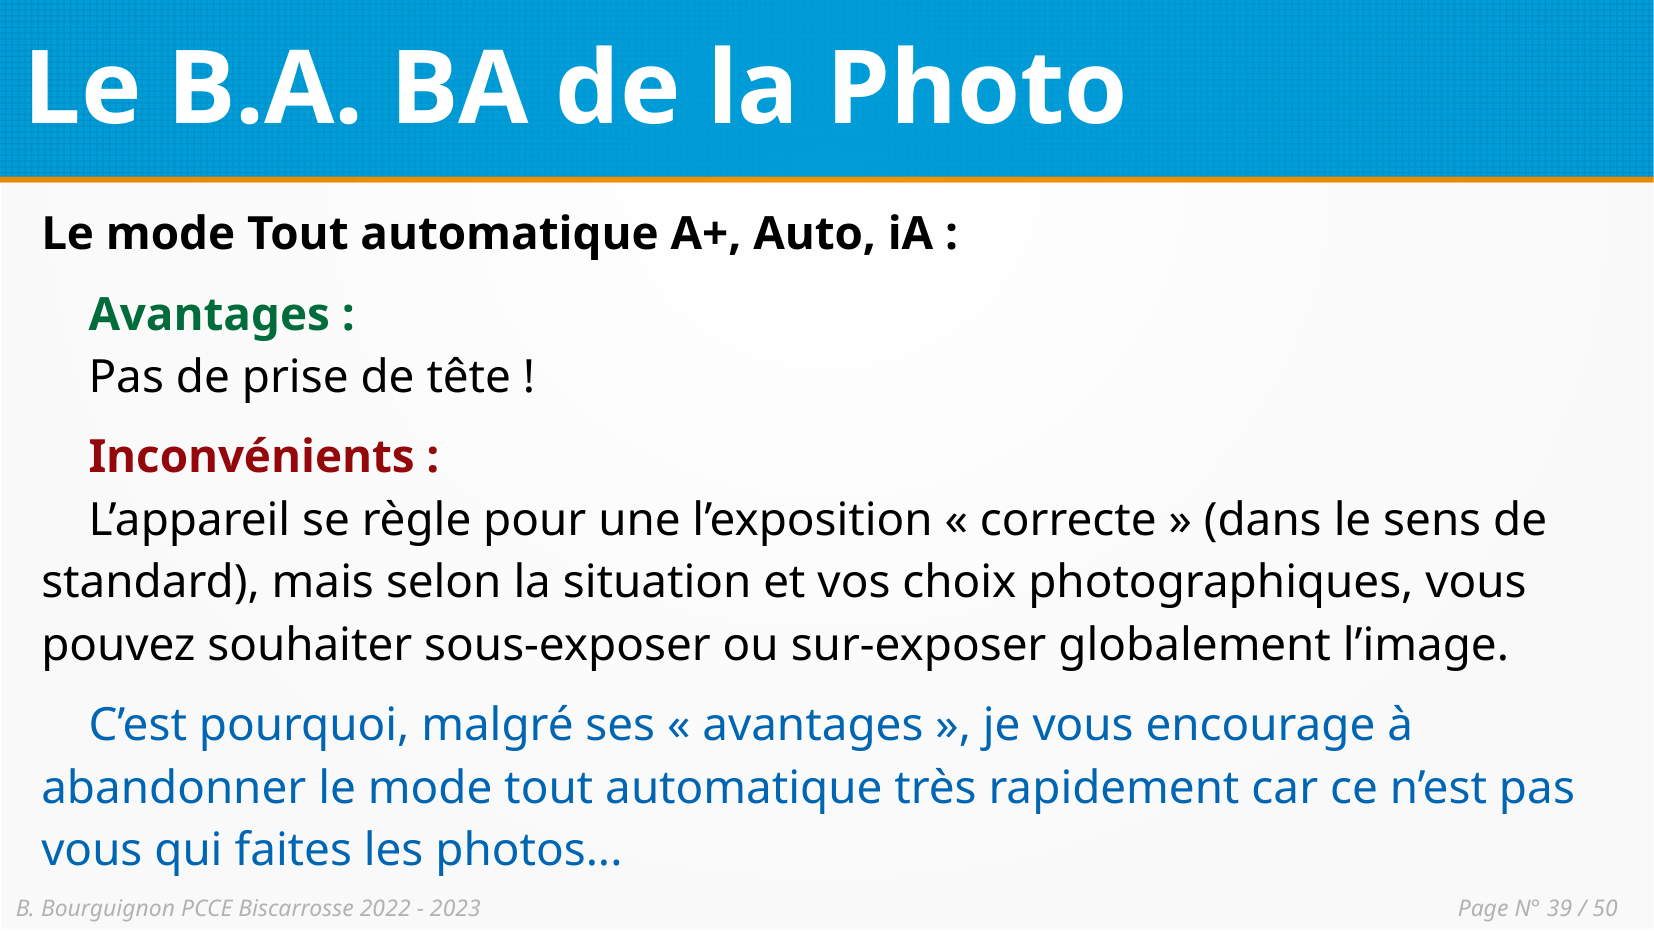

# Le B.A. BA de la Photo
Le mode Tout automatique A+, Auto, iA :
Avantages :
Pas de prise de tête !
Inconvénients :
L’appareil se règle pour une l’exposition « correcte » (dans le sens de standard), mais selon la situation et vos choix photographiques, vous pouvez souhaiter sous-exposer ou sur-exposer globalement l’image.
C’est pourquoi, malgré ses « avantages », je vous encourage à abandonner le mode tout automatique très rapidement car ce n’est pas vous qui faites les photos...